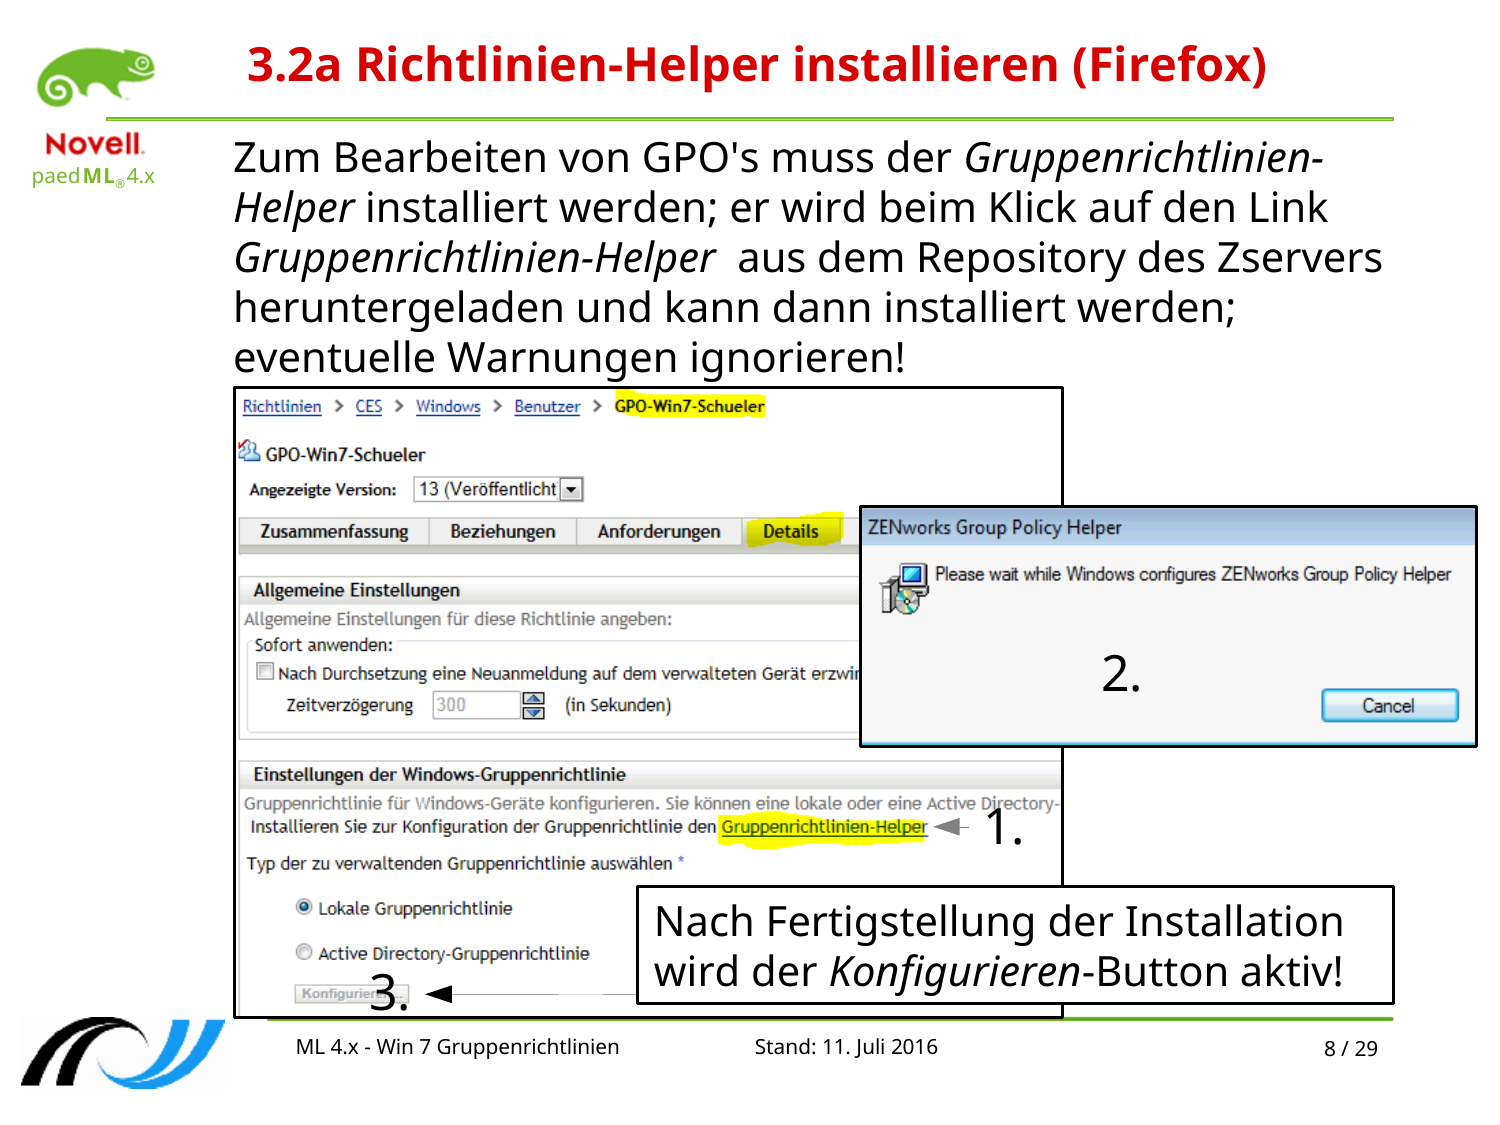

# 3.2a Richtlinien-Helper installieren (Firefox)
Zum Bearbeiten von GPO's muss der Gruppenrichtlinien-Helper installiert werden; er wird beim Klick auf den Link Gruppenrichtlinien-Helper aus dem Repository des Zservers heruntergeladen und kann dann installiert werden; eventuelle Warnungen ignorieren!
2.
1.
Nach Fertigstellung der Installation wird der Konfigurieren-Button aktiv!
3.
ML 4.x - Win 7 Gruppenrichtlinien
11. Juli 2016
8